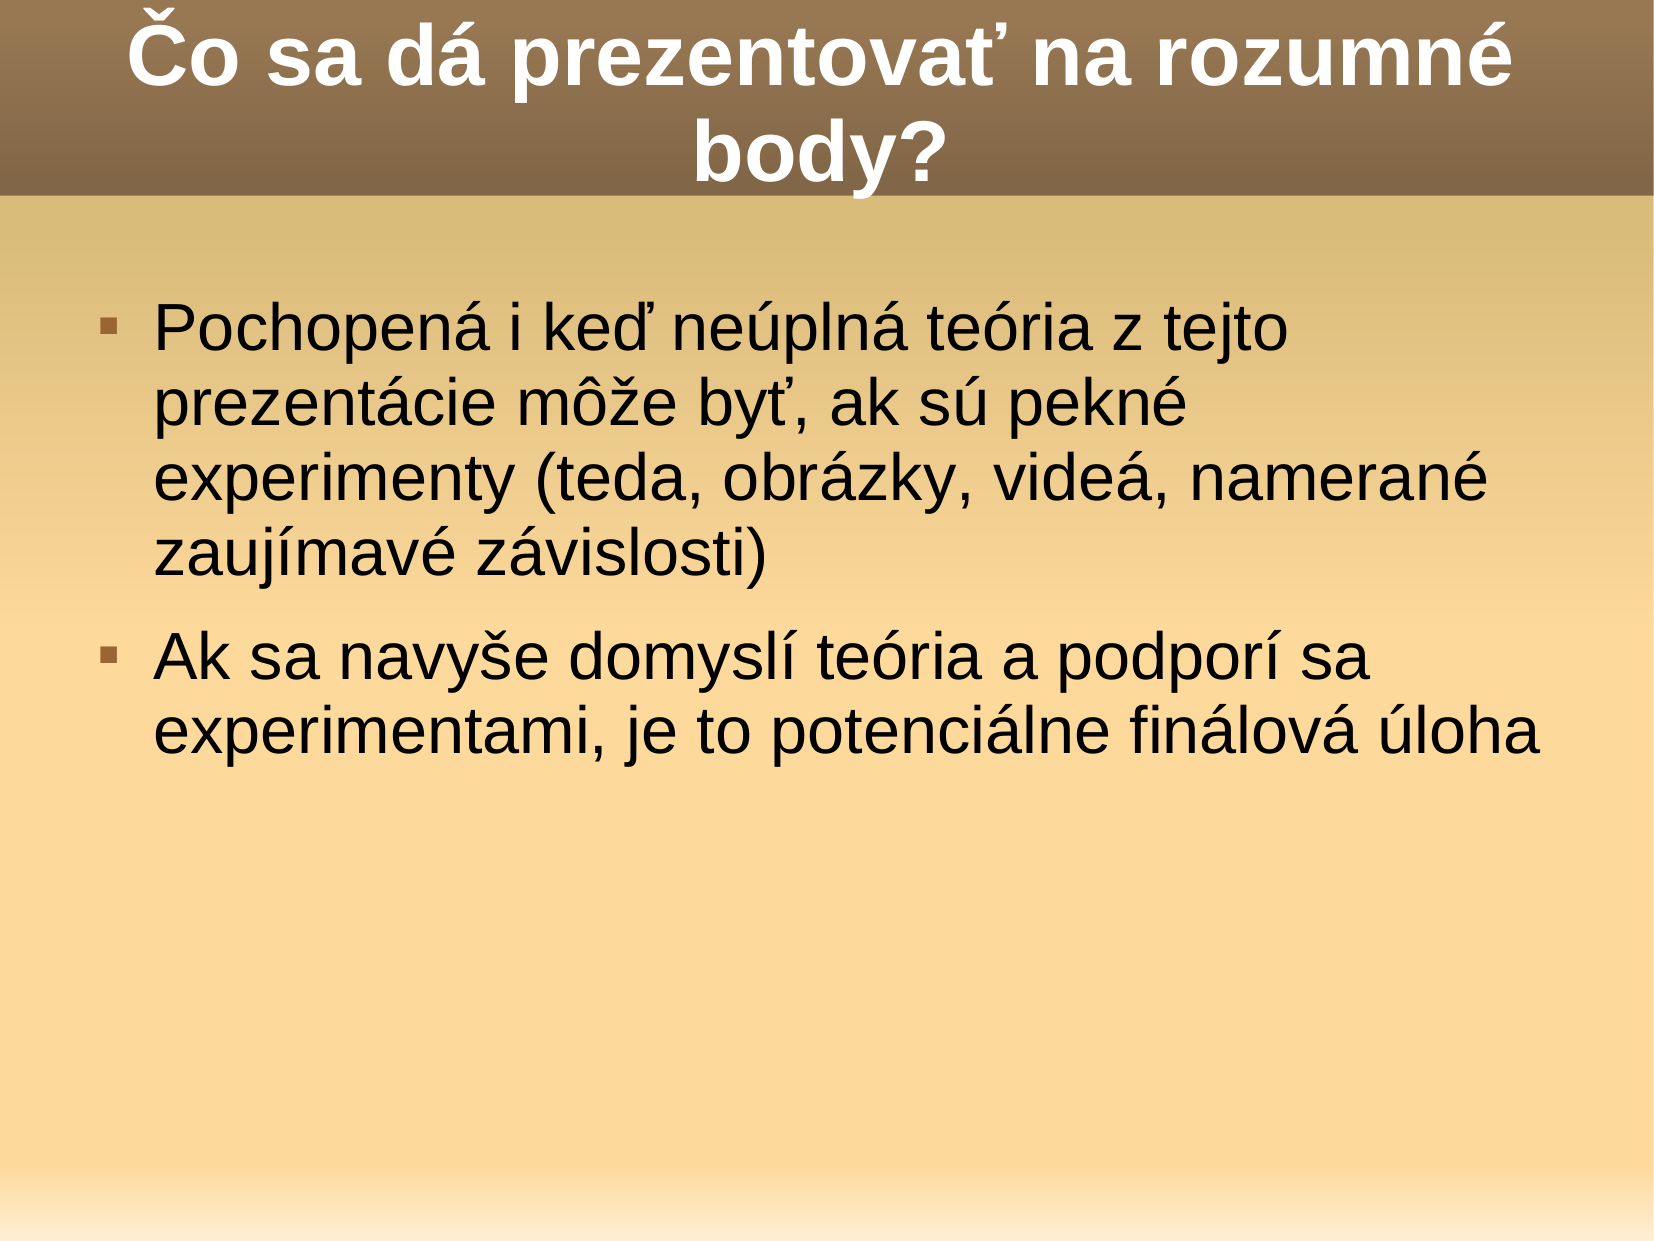

# Čo sa dá prezentovať na rozumné body?
Pochopená i keď neúplná teória z tejto prezentácie môže byť, ak sú pekné experimenty (teda, obrázky, videá, namerané zaujímavé závislosti)
Ak sa navyše domyslí teória a podporí sa experimentami, je to potenciálne finálová úloha